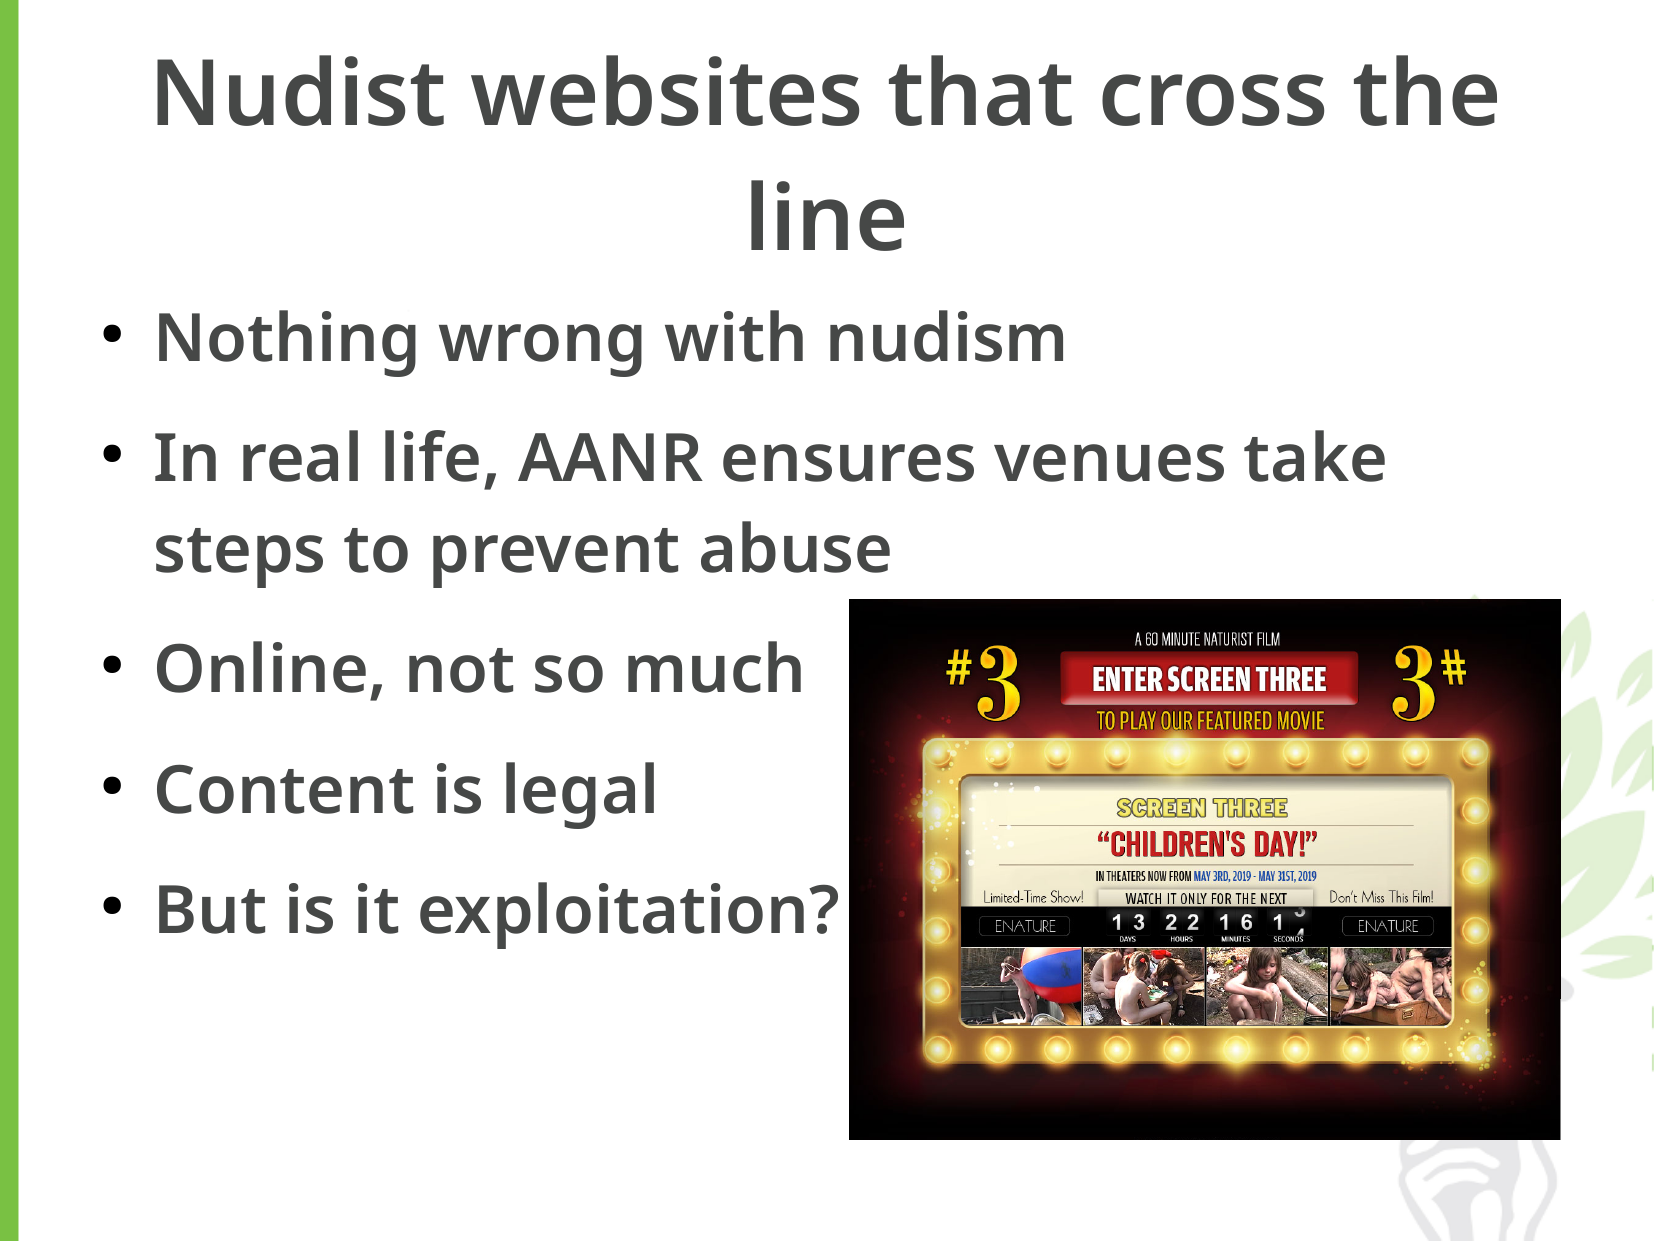

# Nudist websites that cross the line
Nothing wrong with nudism
In real life, AANR ensures venues take steps to prevent abuse
Online, not so much
Content is legal
But is it exploitation?